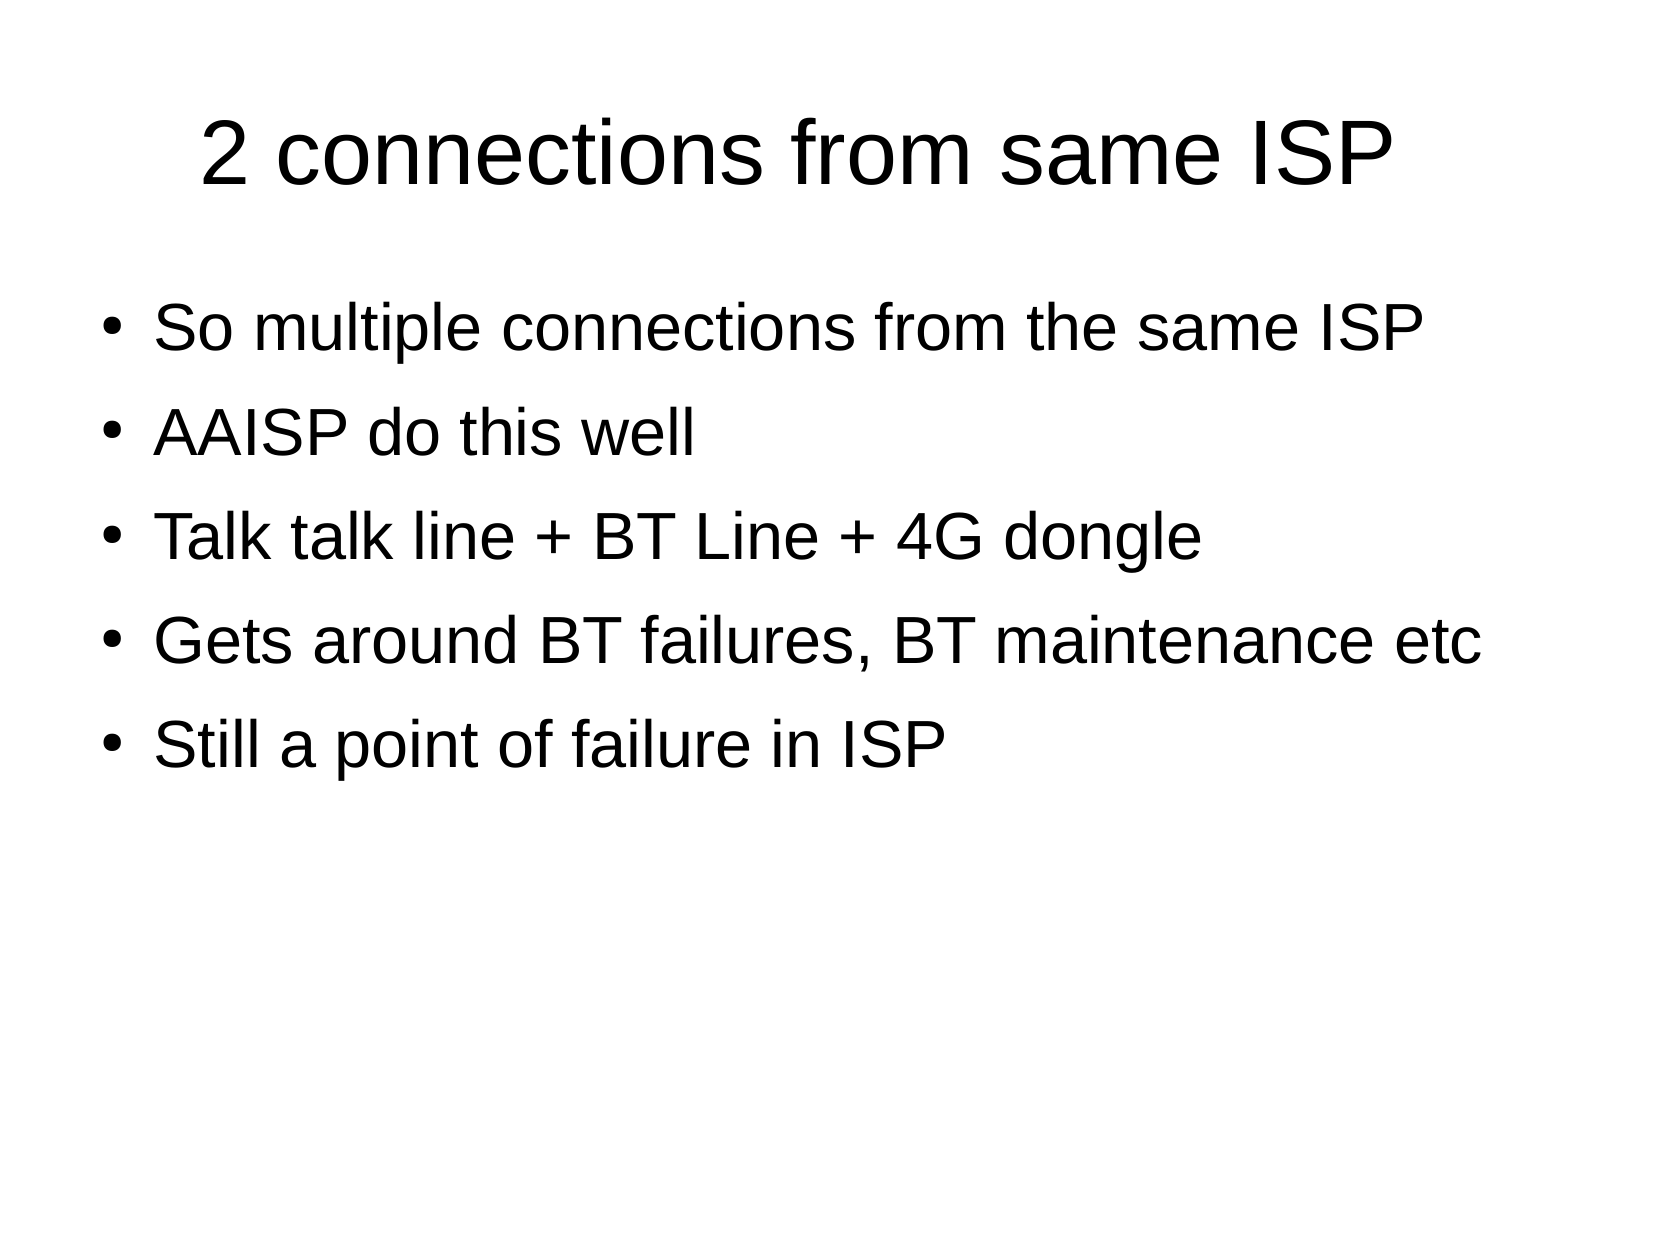

# 2 connections from same ISP
So multiple connections from the same ISP
AAISP do this well
Talk talk line + BT Line + 4G dongle
Gets around BT failures, BT maintenance etc
Still a point of failure in ISP